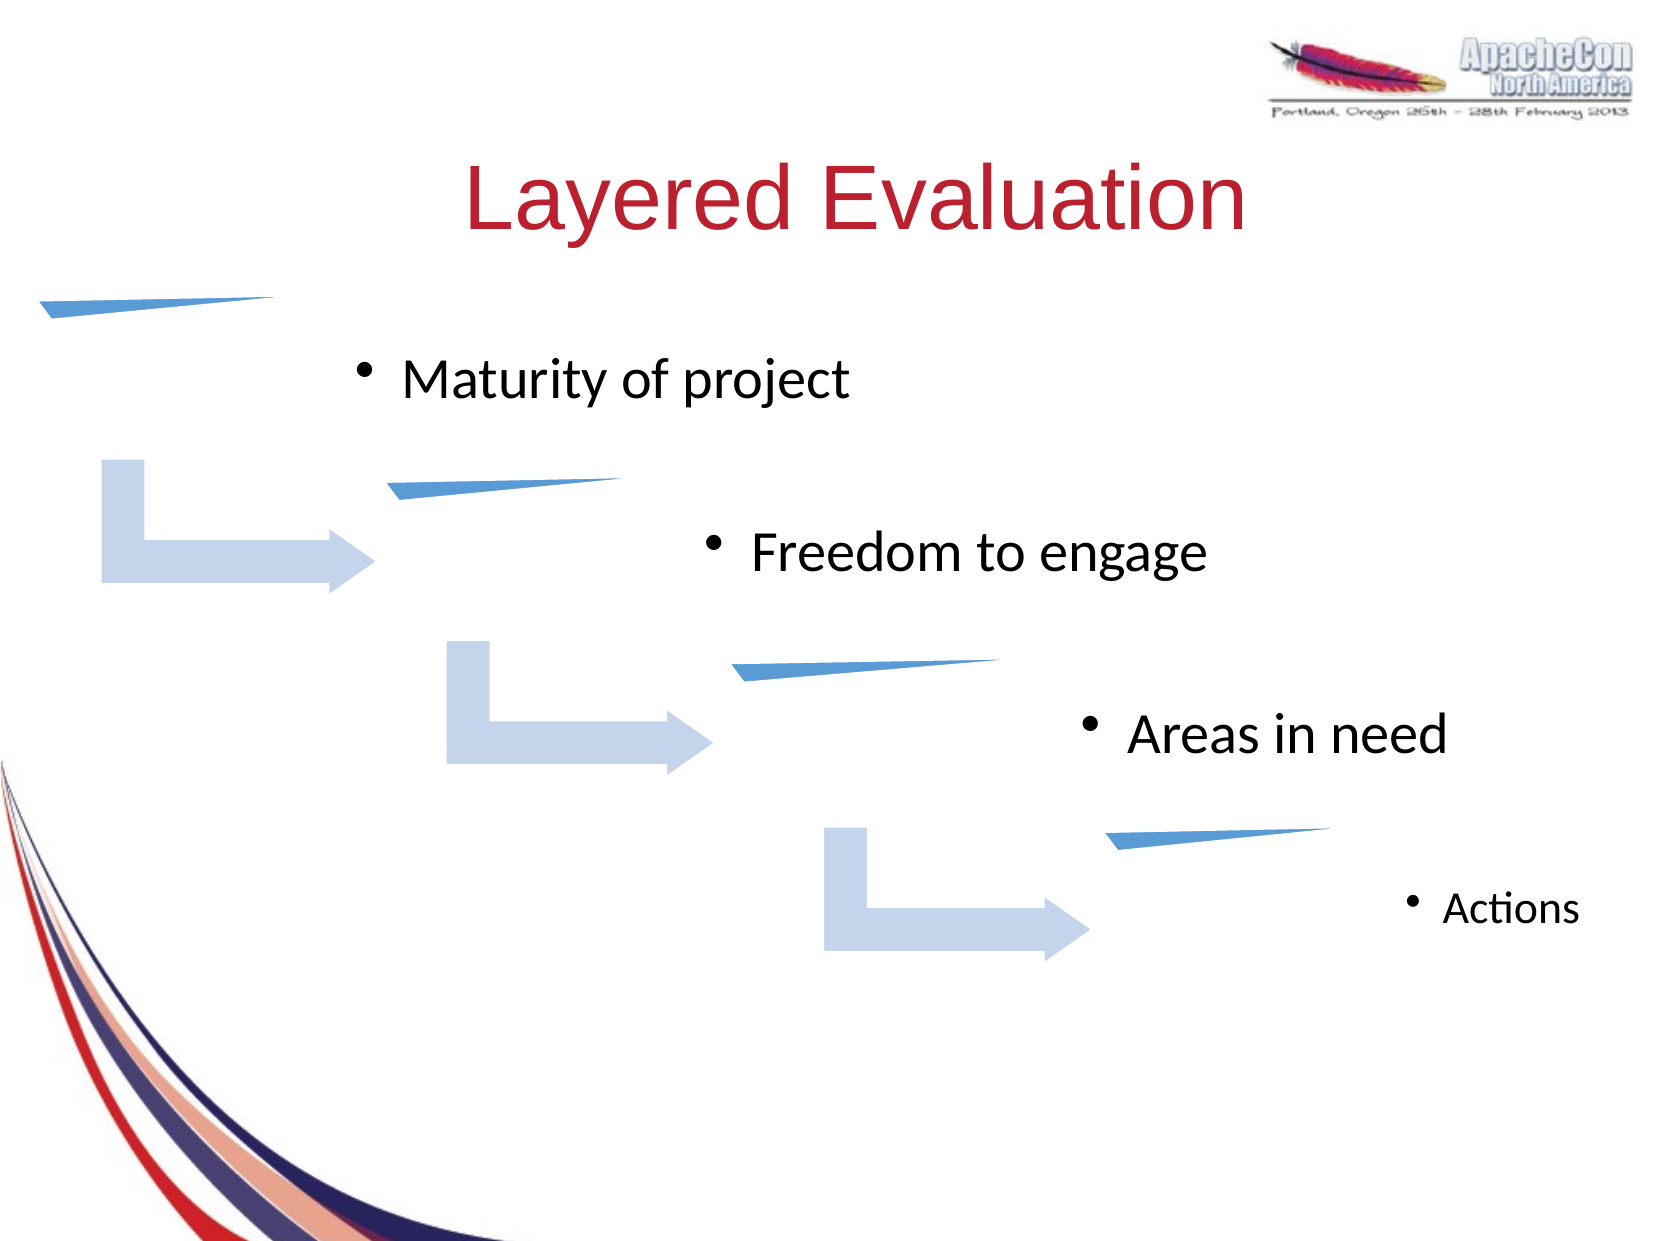

# Layered Evaluation
SSMM
Maturity of project
Openness Rating
Freedom to engage
Openness Categories
Areas in need
Specific Questions
Actions